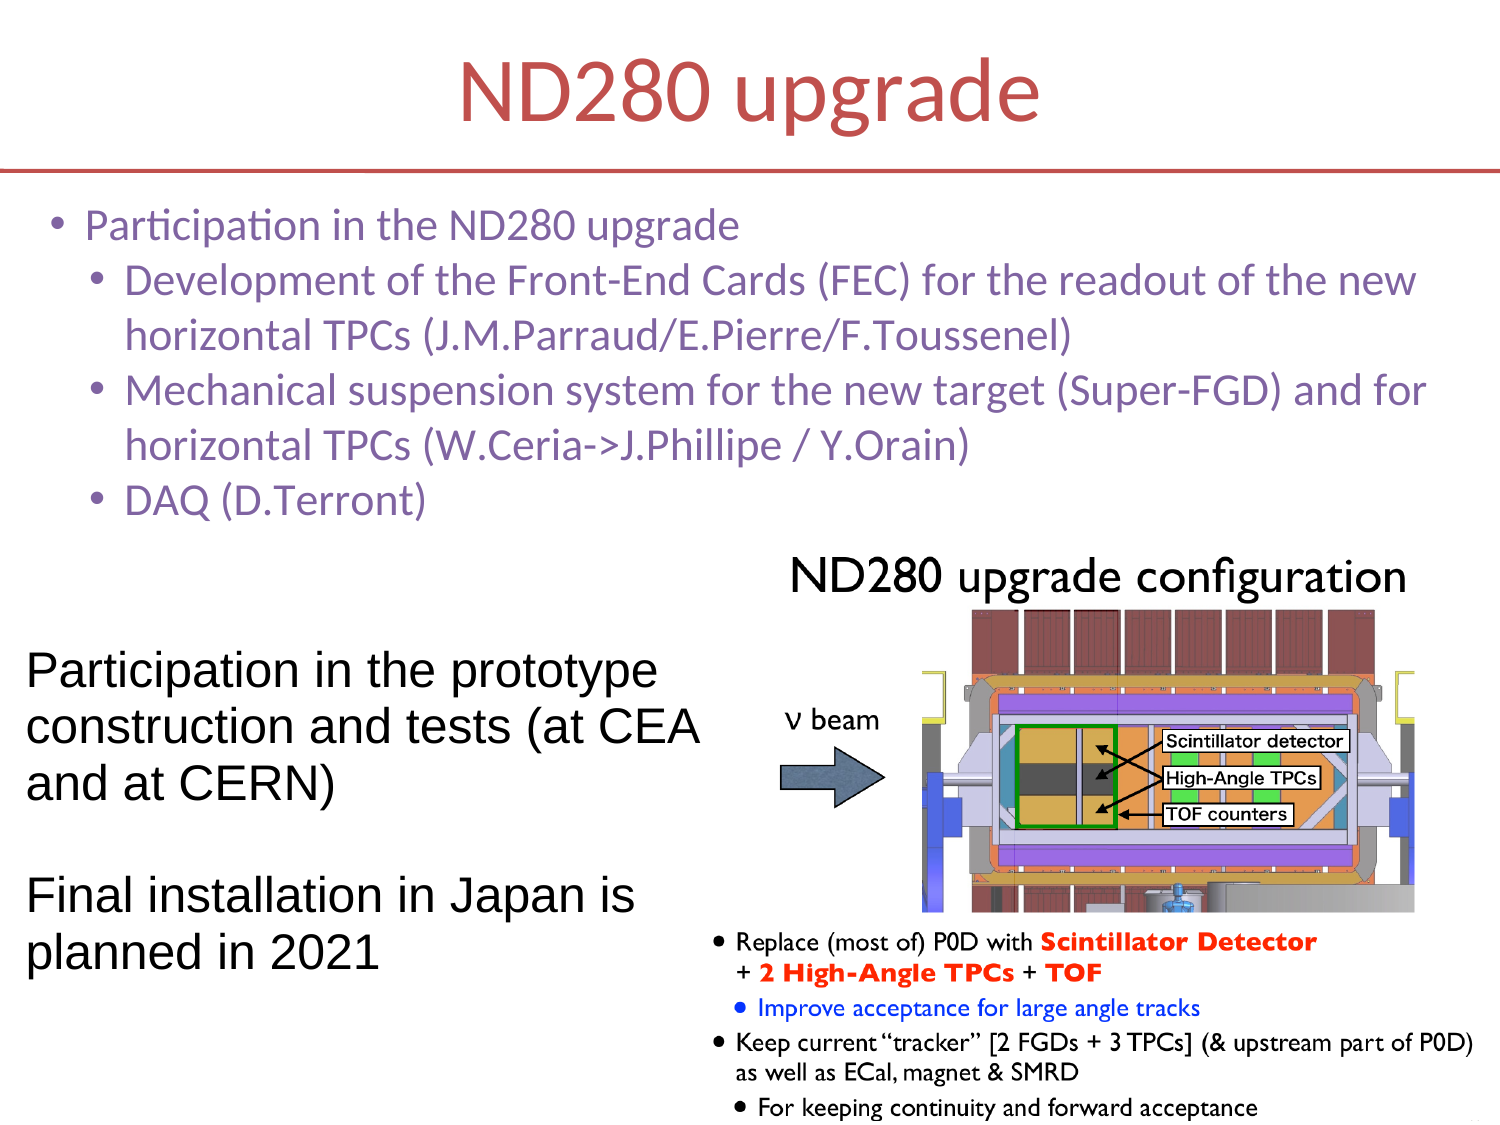

ND280 upgrade
Participation in the ND280 upgrade
Development of the Front-End Cards (FEC) for the readout of the new horizontal TPCs (J.M.Parraud/E.Pierre/F.Toussenel)
Mechanical suspension system for the new target (Super-FGD) and for horizontal TPCs (W.Ceria->J.Phillipe / Y.Orain)
DAQ (D.Terront)
Participation in the prototype
construction and tests (at CEA
and at CERN)
Final installation in Japan is
planned in 2021